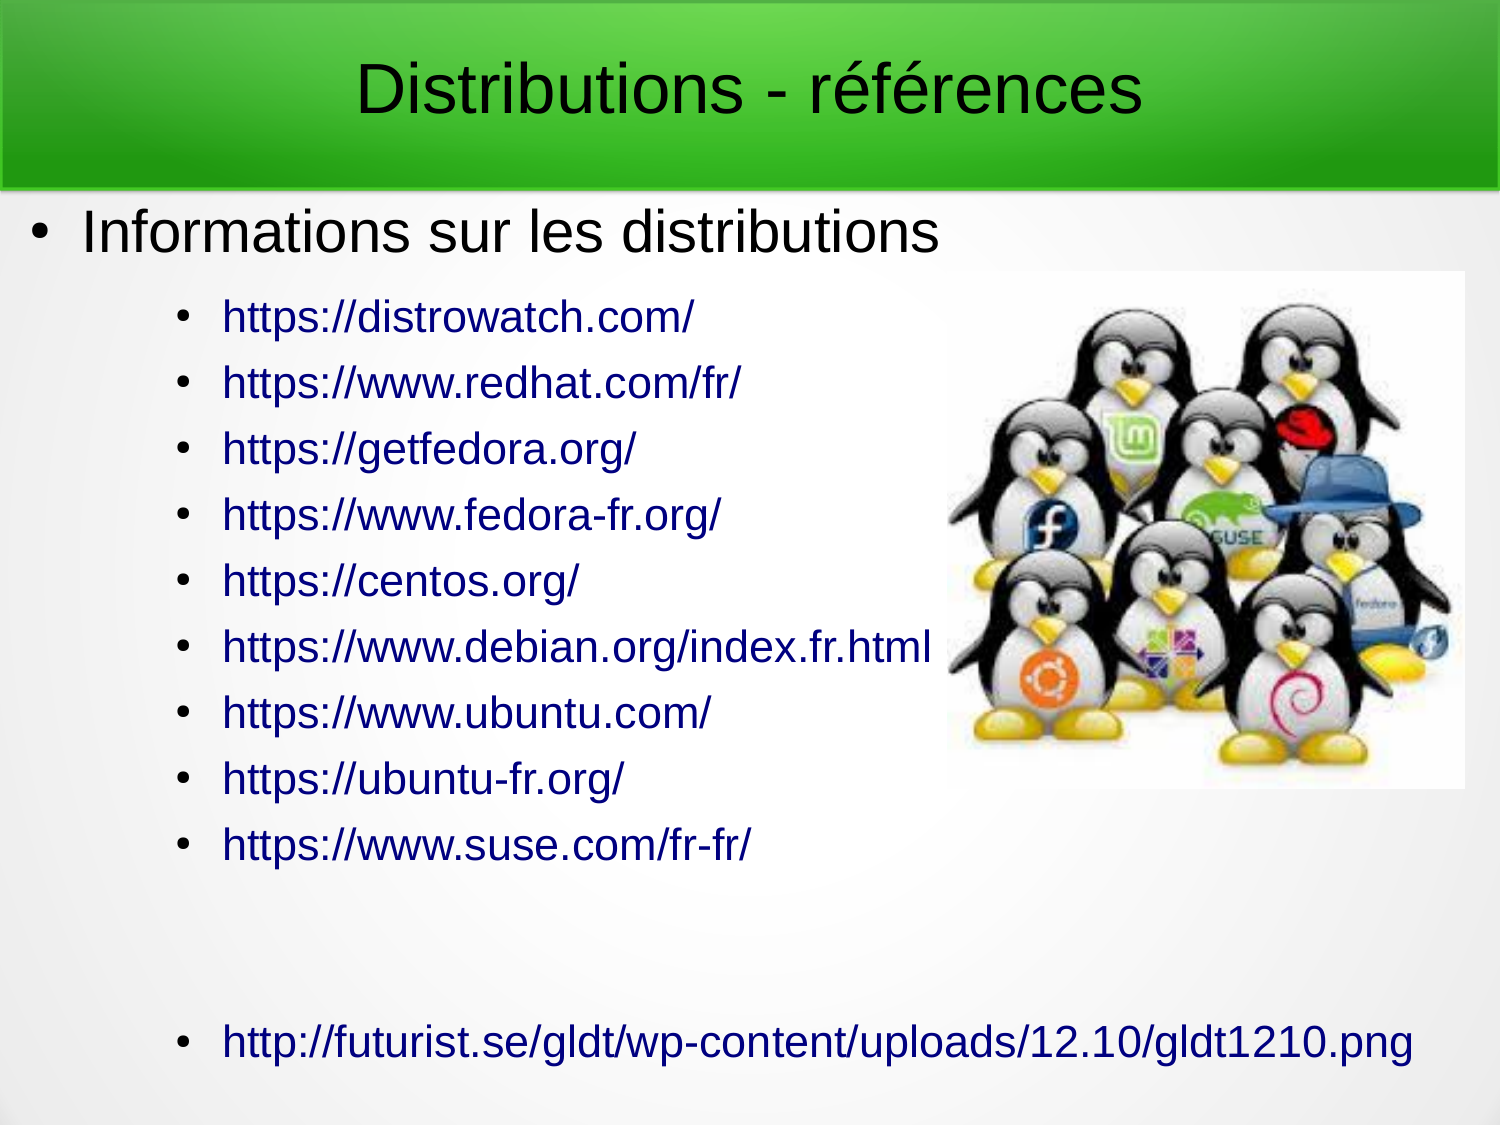

# Distributions - références
Informations sur les distributions
https://distrowatch.com/
https://www.redhat.com/fr/
https://getfedora.org/
https://www.fedora-fr.org/
https://centos.org/
https://www.debian.org/index.fr.html
https://www.ubuntu.com/
https://ubuntu-fr.org/
https://www.suse.com/fr-fr/
http://futurist.se/gldt/wp-content/uploads/12.10/gldt1210.png